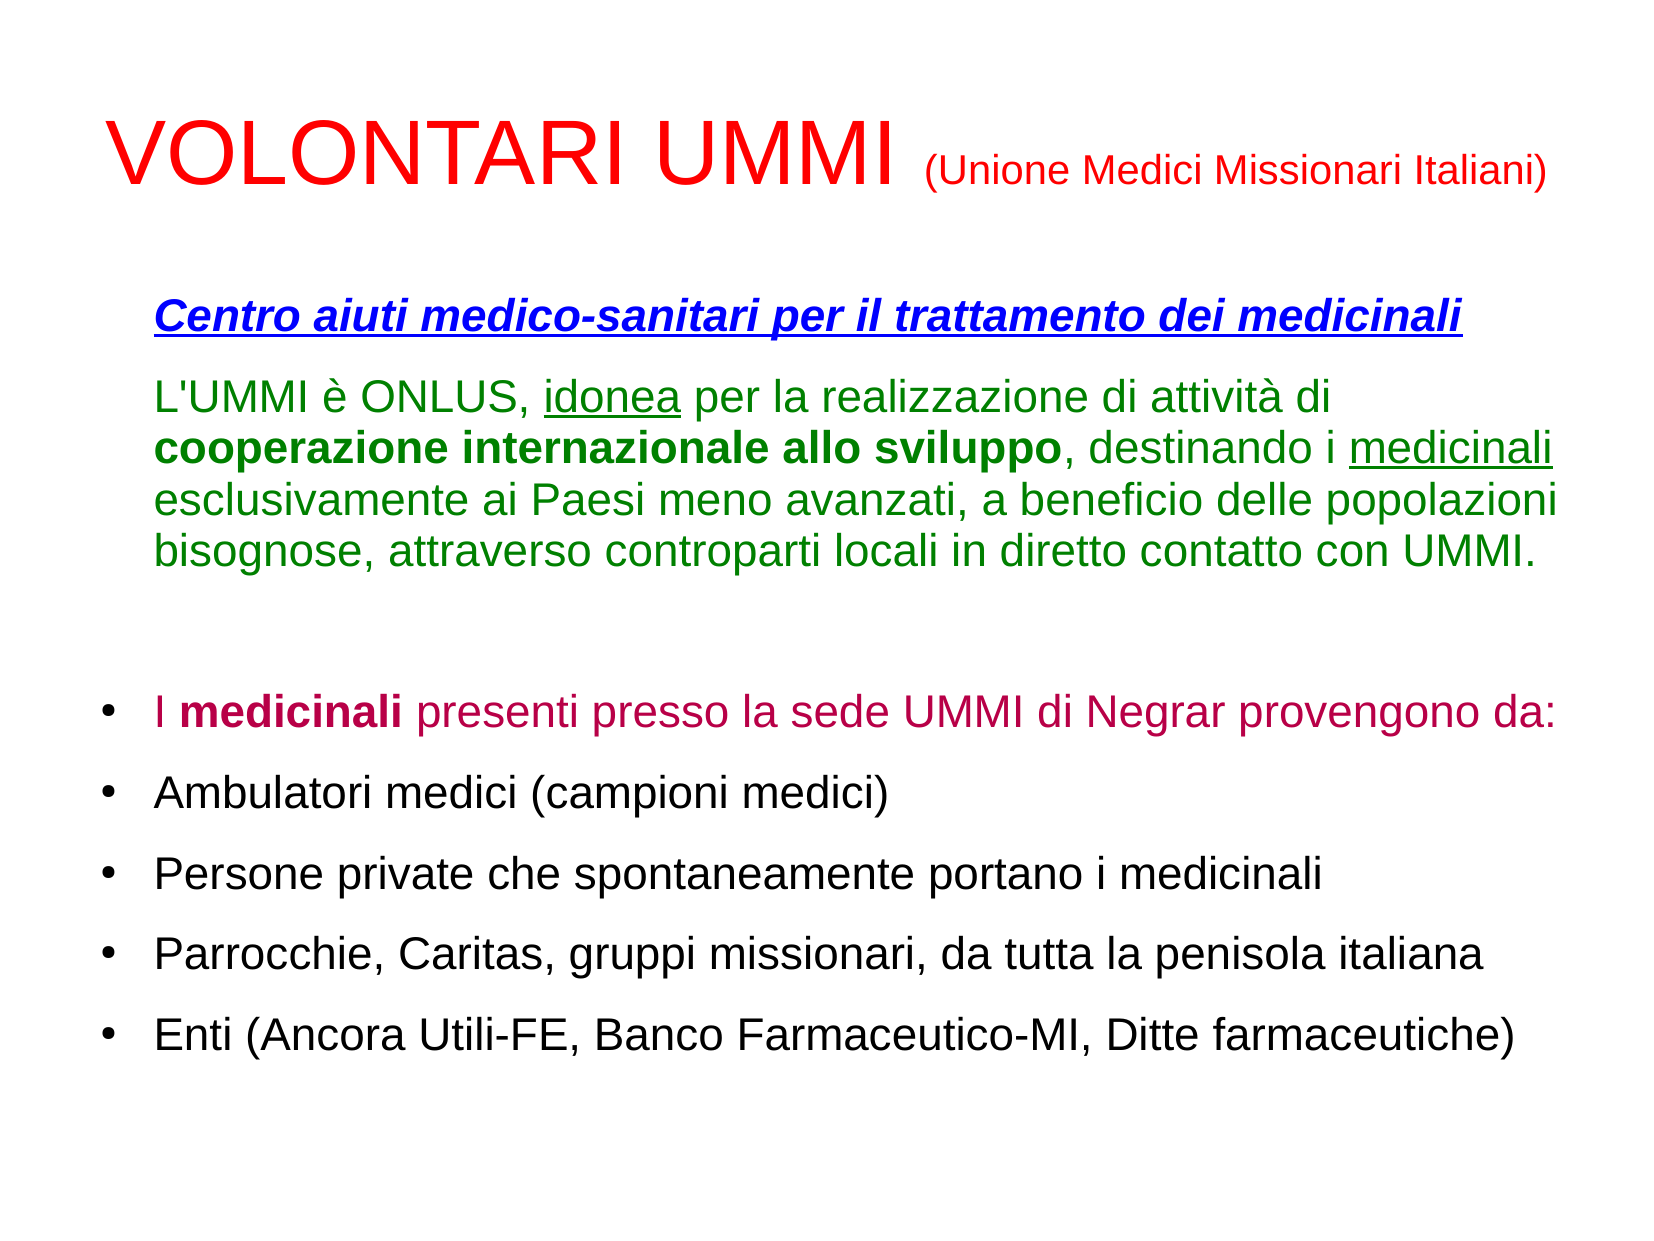

# VOLONTARI UMMI (Unione Medici Missionari Italiani)
Centro aiuti medico-sanitari per il trattamento dei medicinali
L'UMMI è ONLUS, idonea per la realizzazione di attività di cooperazione internazionale allo sviluppo, destinando i medicinali esclusivamente ai Paesi meno avanzati, a beneficio delle popolazioni bisognose, attraverso controparti locali in diretto contatto con UMMI.
I medicinali presenti presso la sede UMMI di Negrar provengono da:
Ambulatori medici (campioni medici)
Persone private che spontaneamente portano i medicinali
Parrocchie, Caritas, gruppi missionari, da tutta la penisola italiana
Enti (Ancora Utili-FE, Banco Farmaceutico-MI, Ditte farmaceutiche)